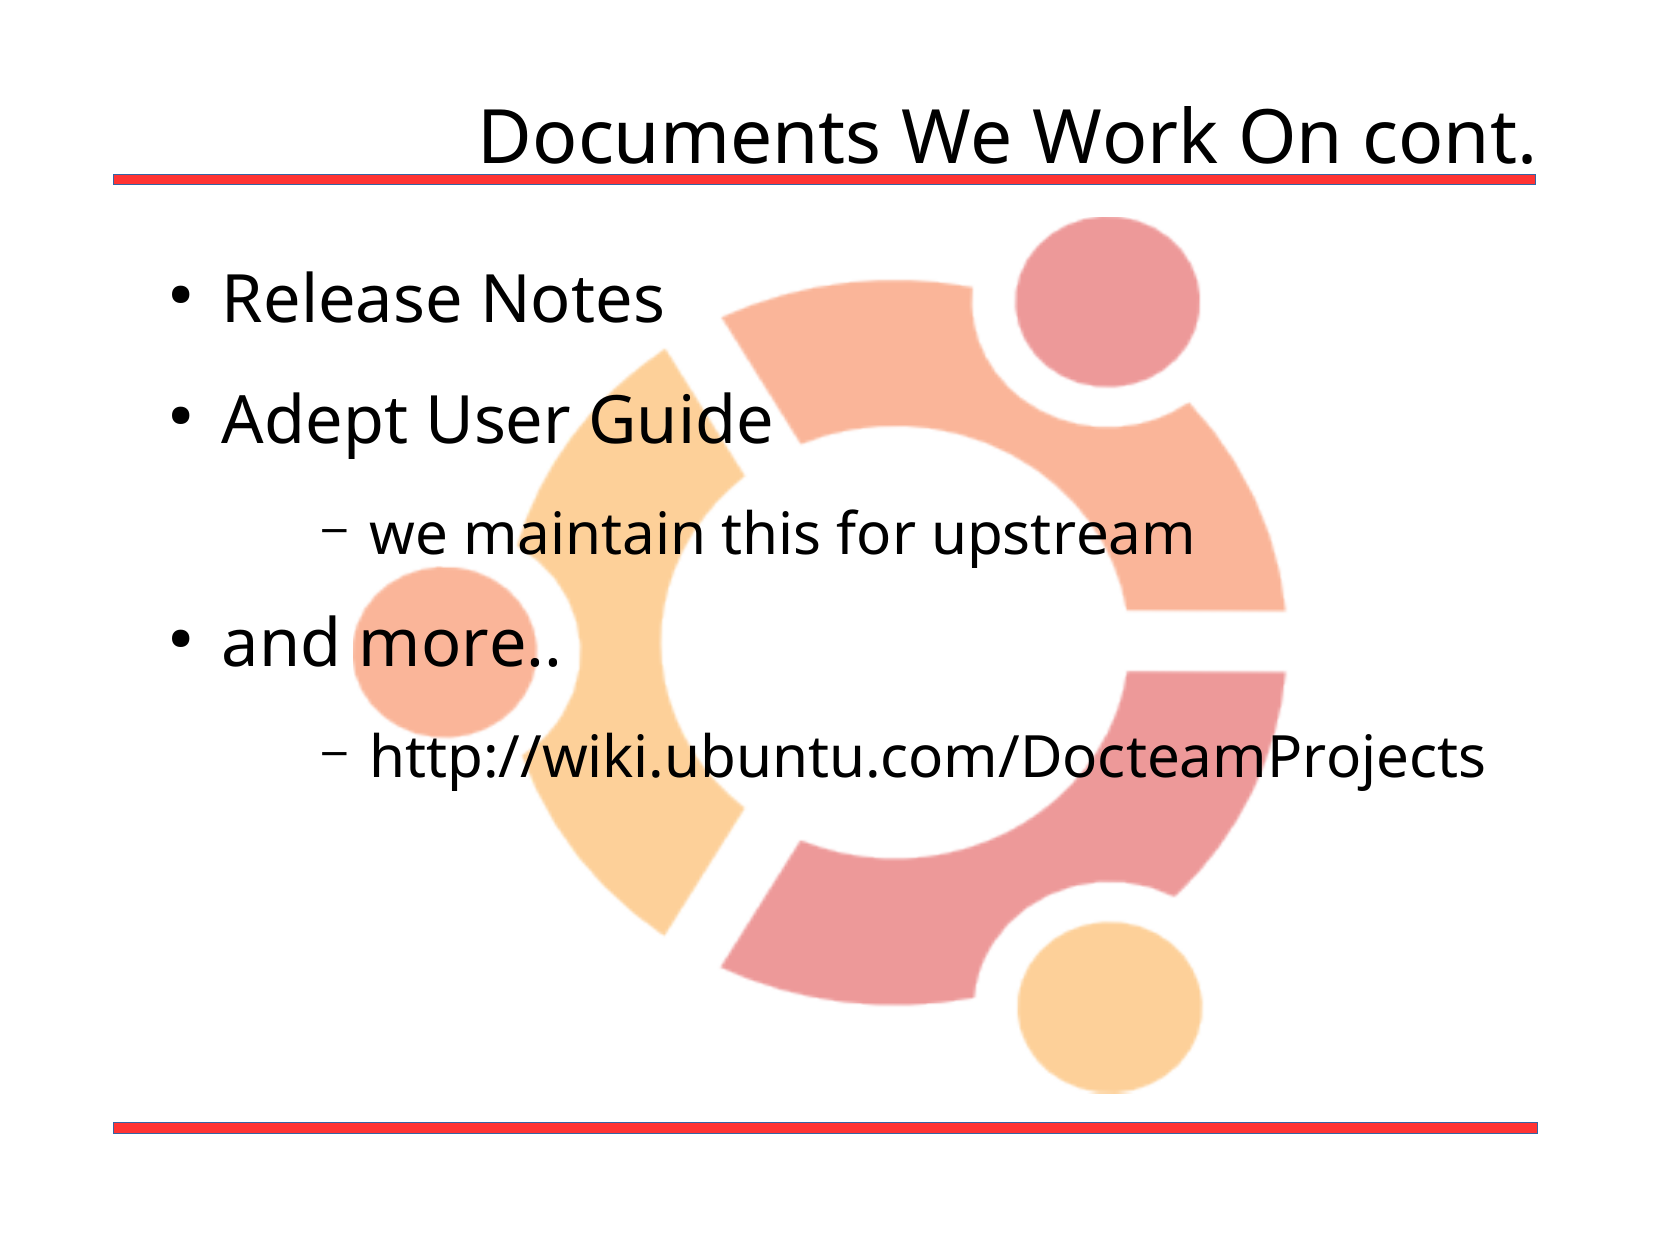

# Documents We Work On cont.
Release Notes
Adept User Guide
we maintain this for upstream
and more..
http://wiki.ubuntu.com/DocteamProjects